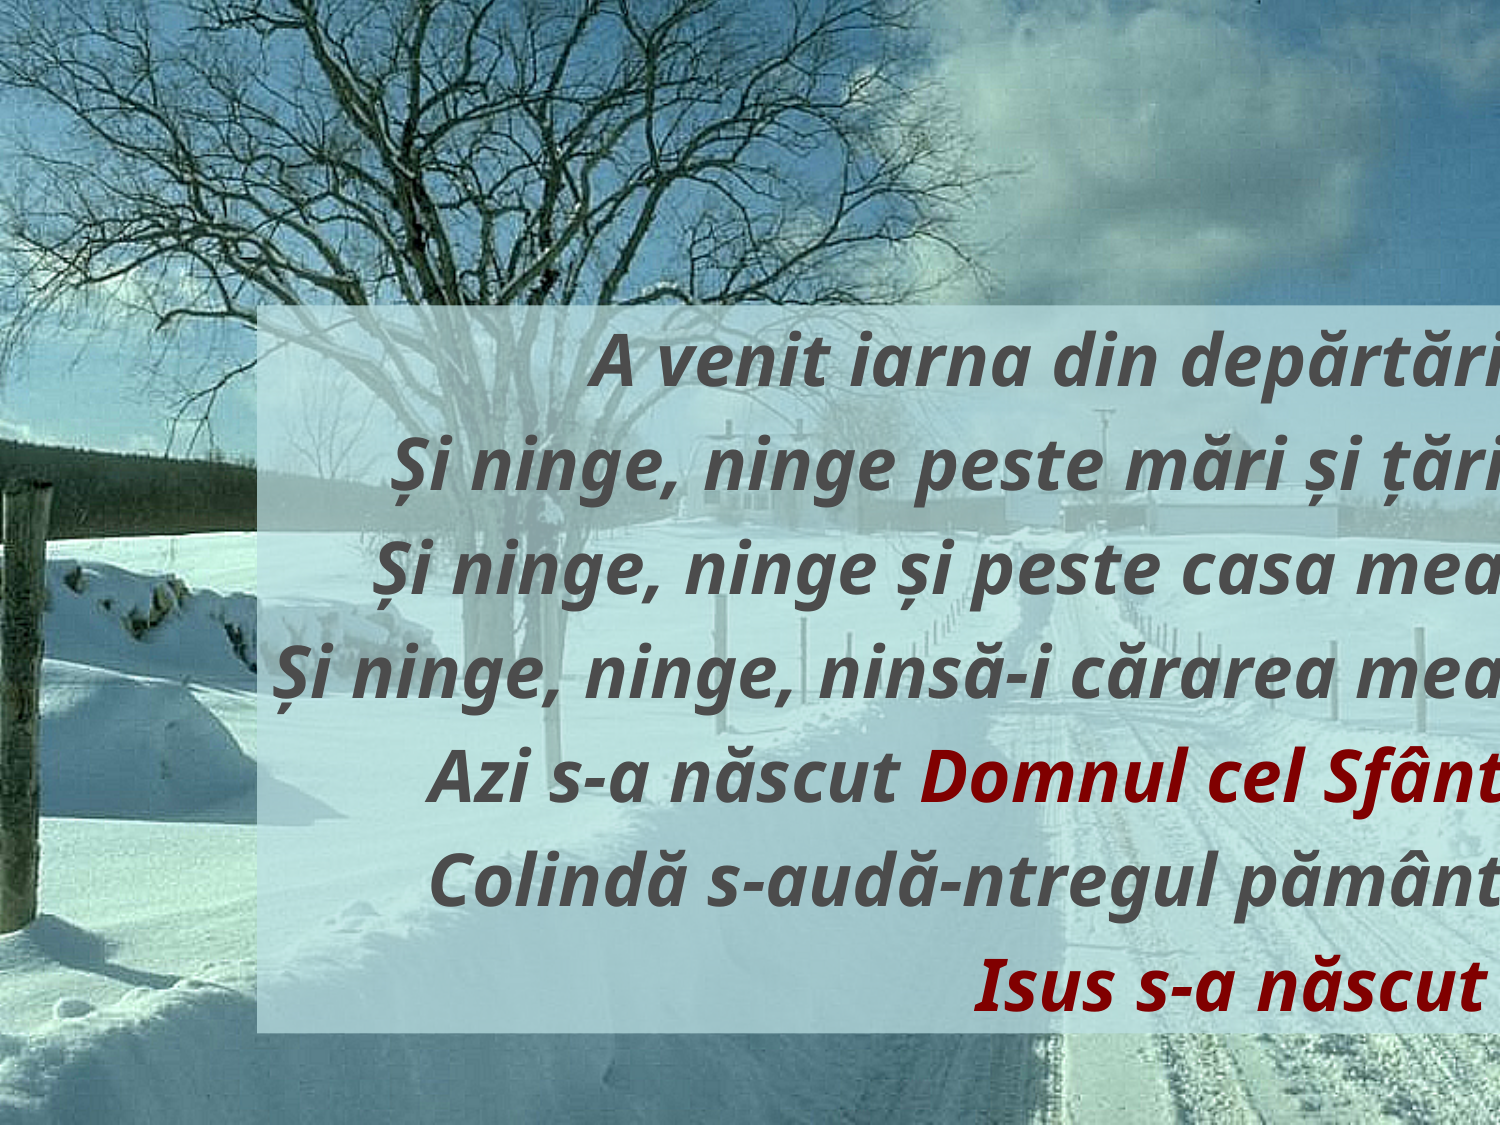

A venit iarna din depărtări,
Şi ninge, ninge peste mări şi ţări.
Şi ninge, ninge şi peste casa mea,
Şi ninge, ninge, ninsă-i cărarea mea!
Azi s-a născut Domnul cel Sfânt!
Colindă s-audă-ntregul pământ:
Isus s-a născut !